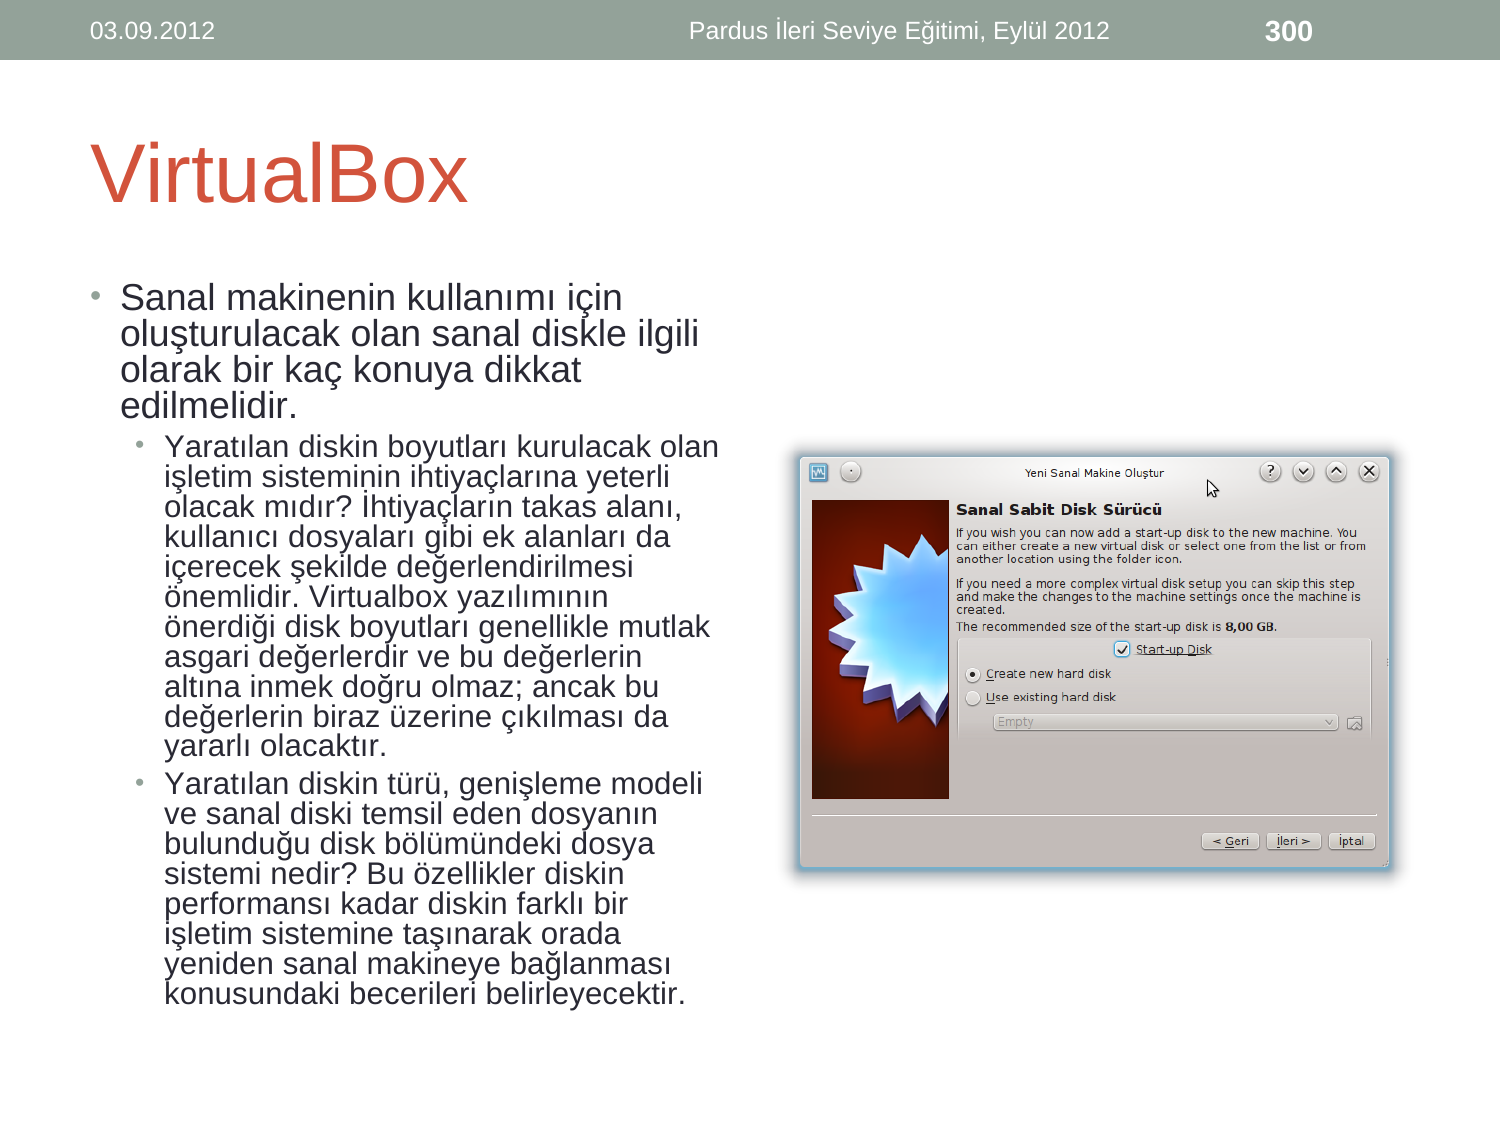

03.09.2012
Pardus İleri Seviye Eğitimi, Eylül 2012
# VirtualBox
Sanal makinenin kullanımı için oluşturulacak olan sanal diskle ilgili olarak bir kaç konuya dikkat edilmelidir.
Yaratılan diskin boyutları kurulacak olan işletim sisteminin ihtiyaçlarına yeterli olacak mıdır? İhtiyaçların takas alanı, kullanıcı dosyaları gibi ek alanları da içerecek şekilde değerlendirilmesi önemlidir. Virtualbox yazılımının önerdiği disk boyutları genellikle mutlak asgari değerlerdir ve bu değerlerin altına inmek doğru olmaz; ancak bu değerlerin biraz üzerine çıkılması da yararlı olacaktır.
Yaratılan diskin türü, genişleme modeli ve sanal diski temsil eden dosyanın bulunduğu disk bölümündeki dosya sistemi nedir? Bu özellikler diskin performansı kadar diskin farklı bir işletim sistemine taşınarak orada yeniden sanal makineye bağlanması konusundaki becerileri belirleyecektir.